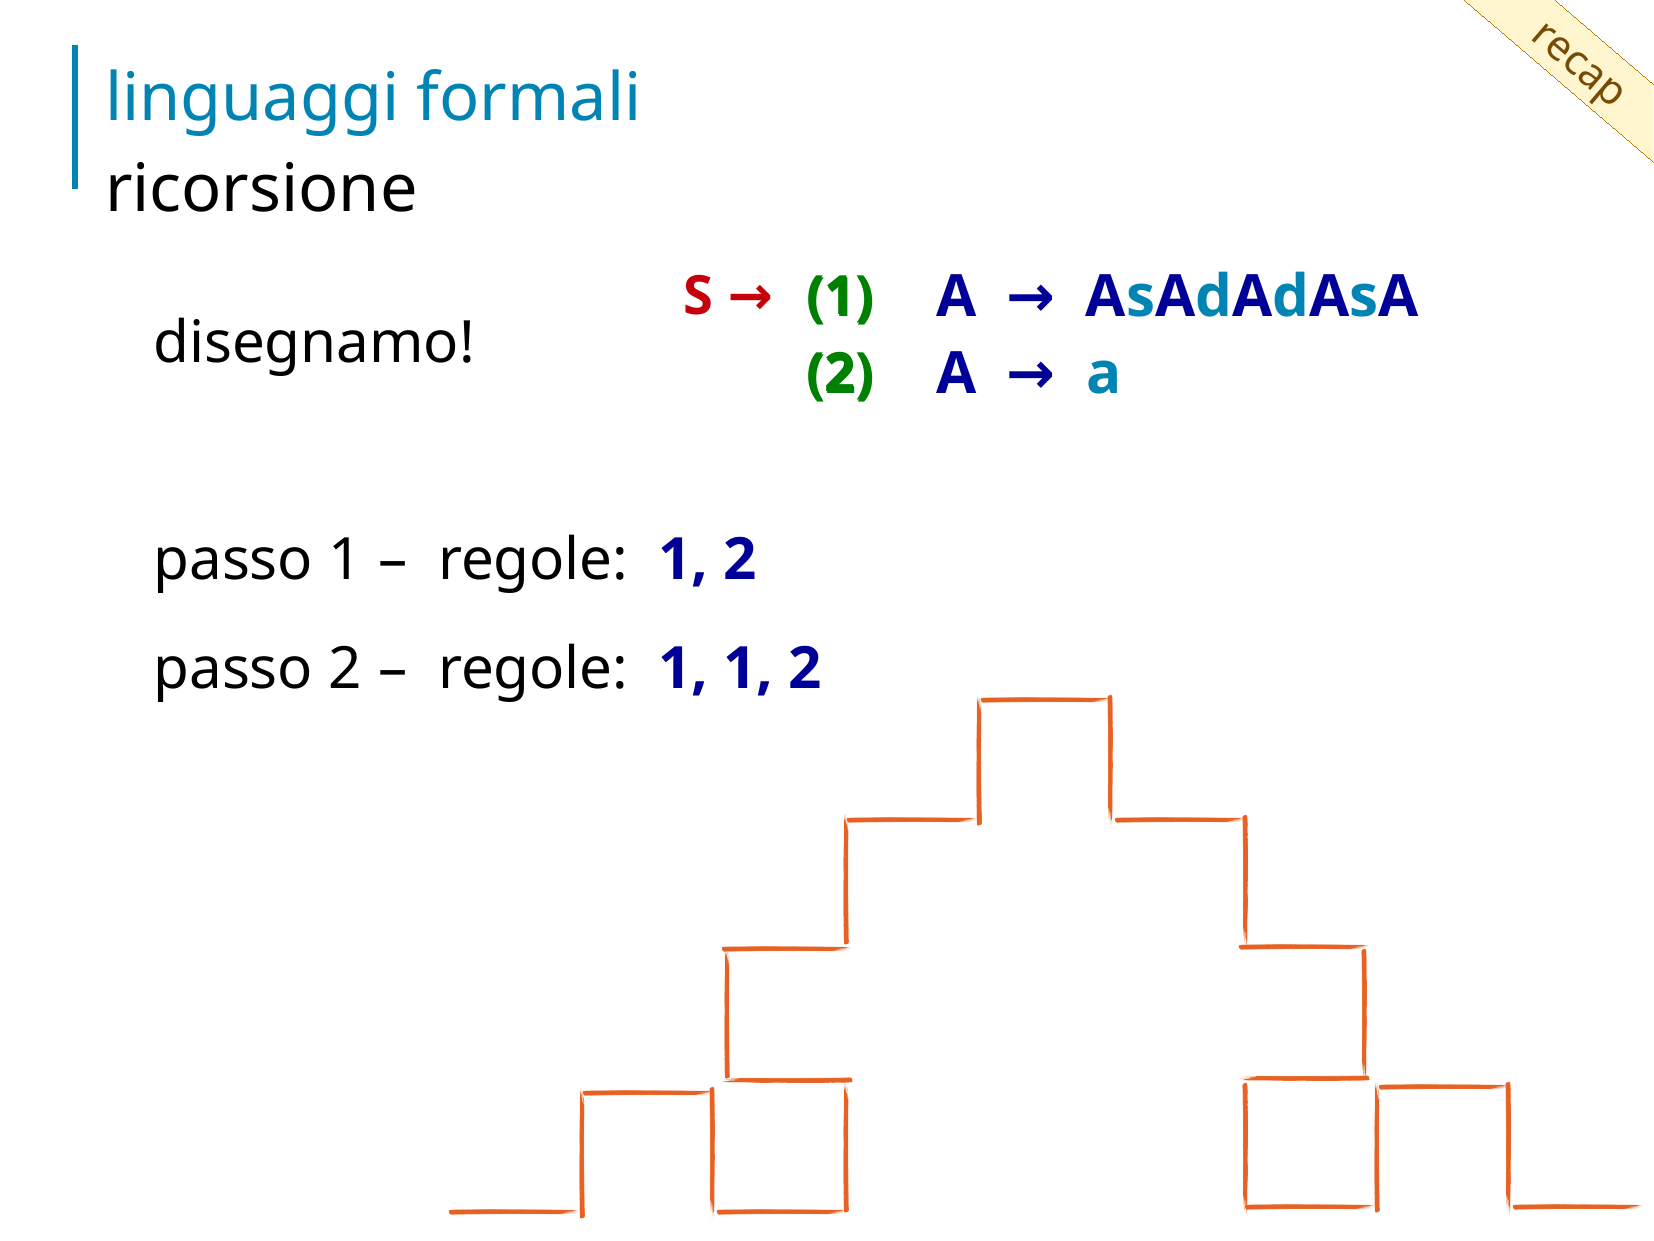

recap
# linguaggi formali ricorsione
(1) A → AsAdAdAsA
S →
(1)
disegnamo!
passo 1	– regole: 1, 2
passo 2	– regole: 1, 1, 2
(2) A → a
(2)